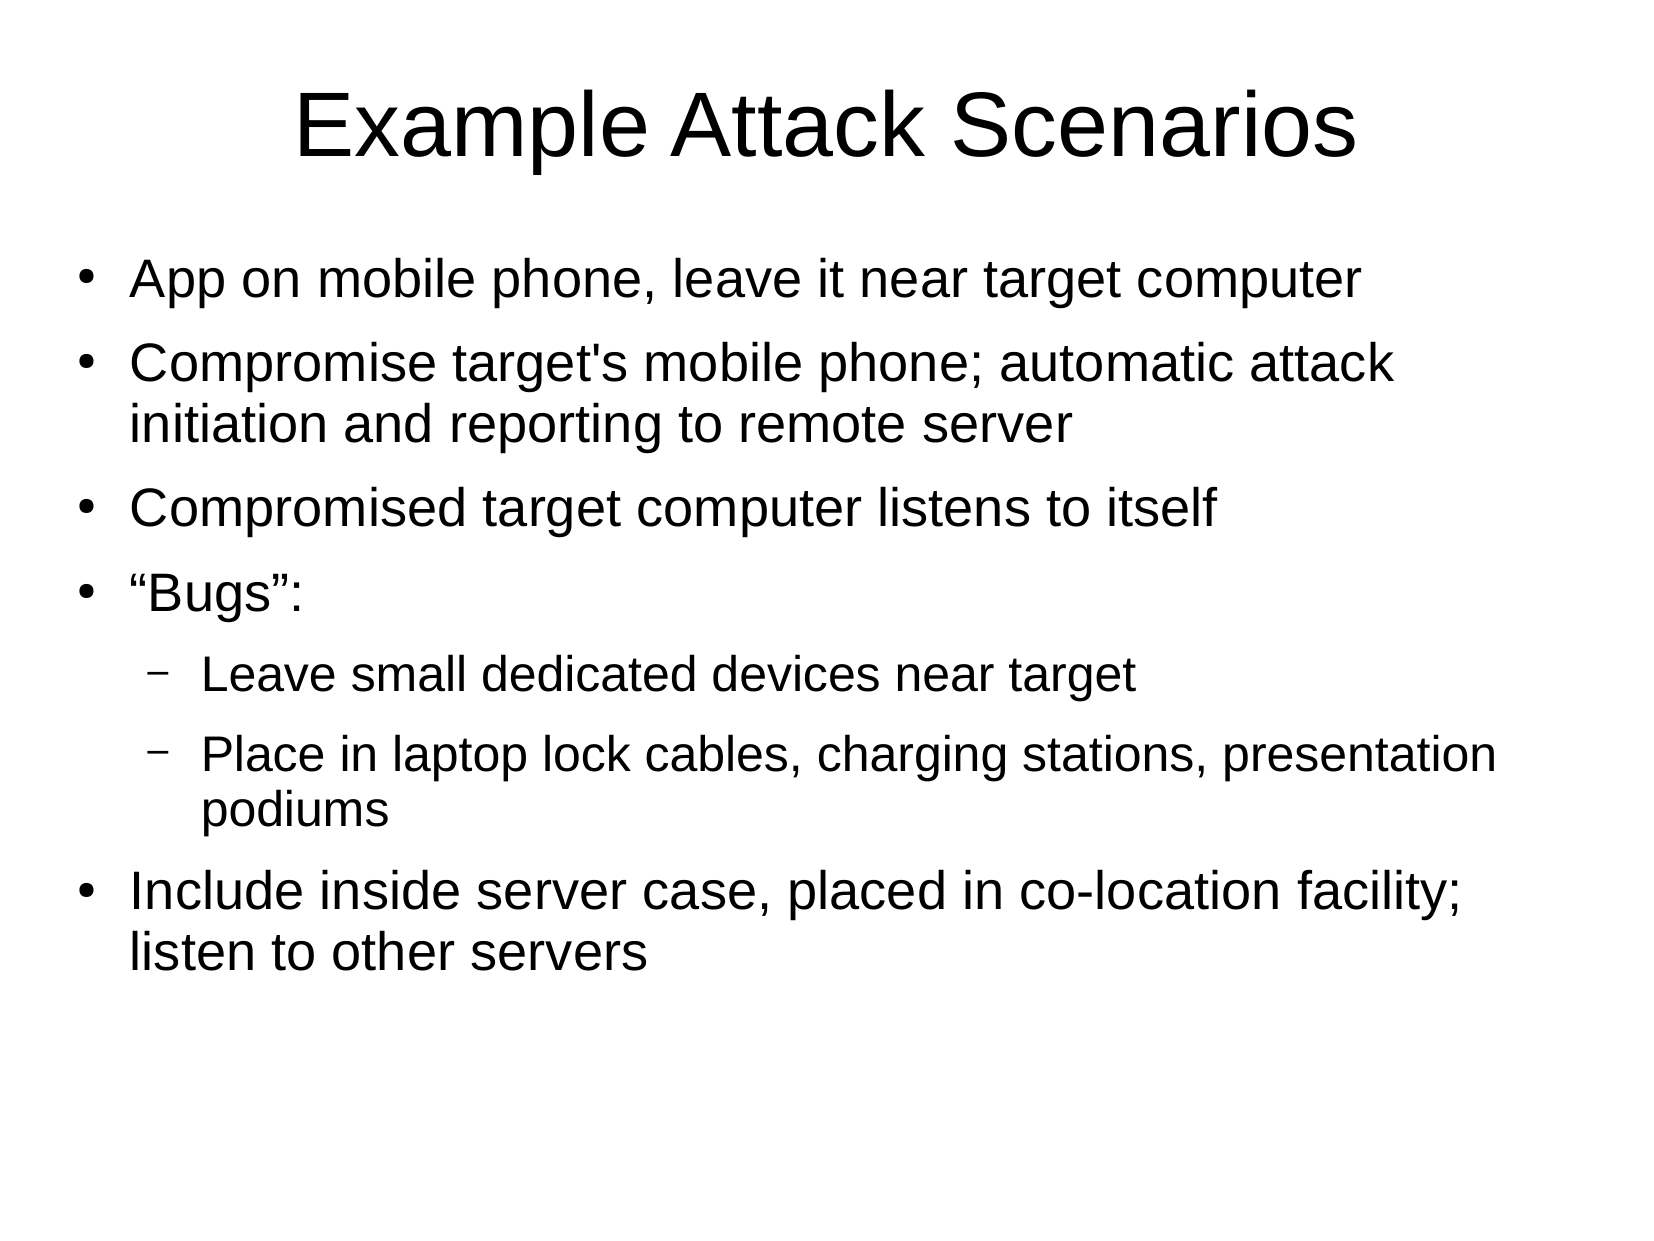

# Example Attack Scenarios
App on mobile phone, leave it near target computer
Compromise target's mobile phone; automatic attack initiation and reporting to remote server
Compromised target computer listens to itself
“Bugs”:
Leave small dedicated devices near target
Place in laptop lock cables, charging stations, presentation podiums
Include inside server case, placed in co-location facility; listen to other servers